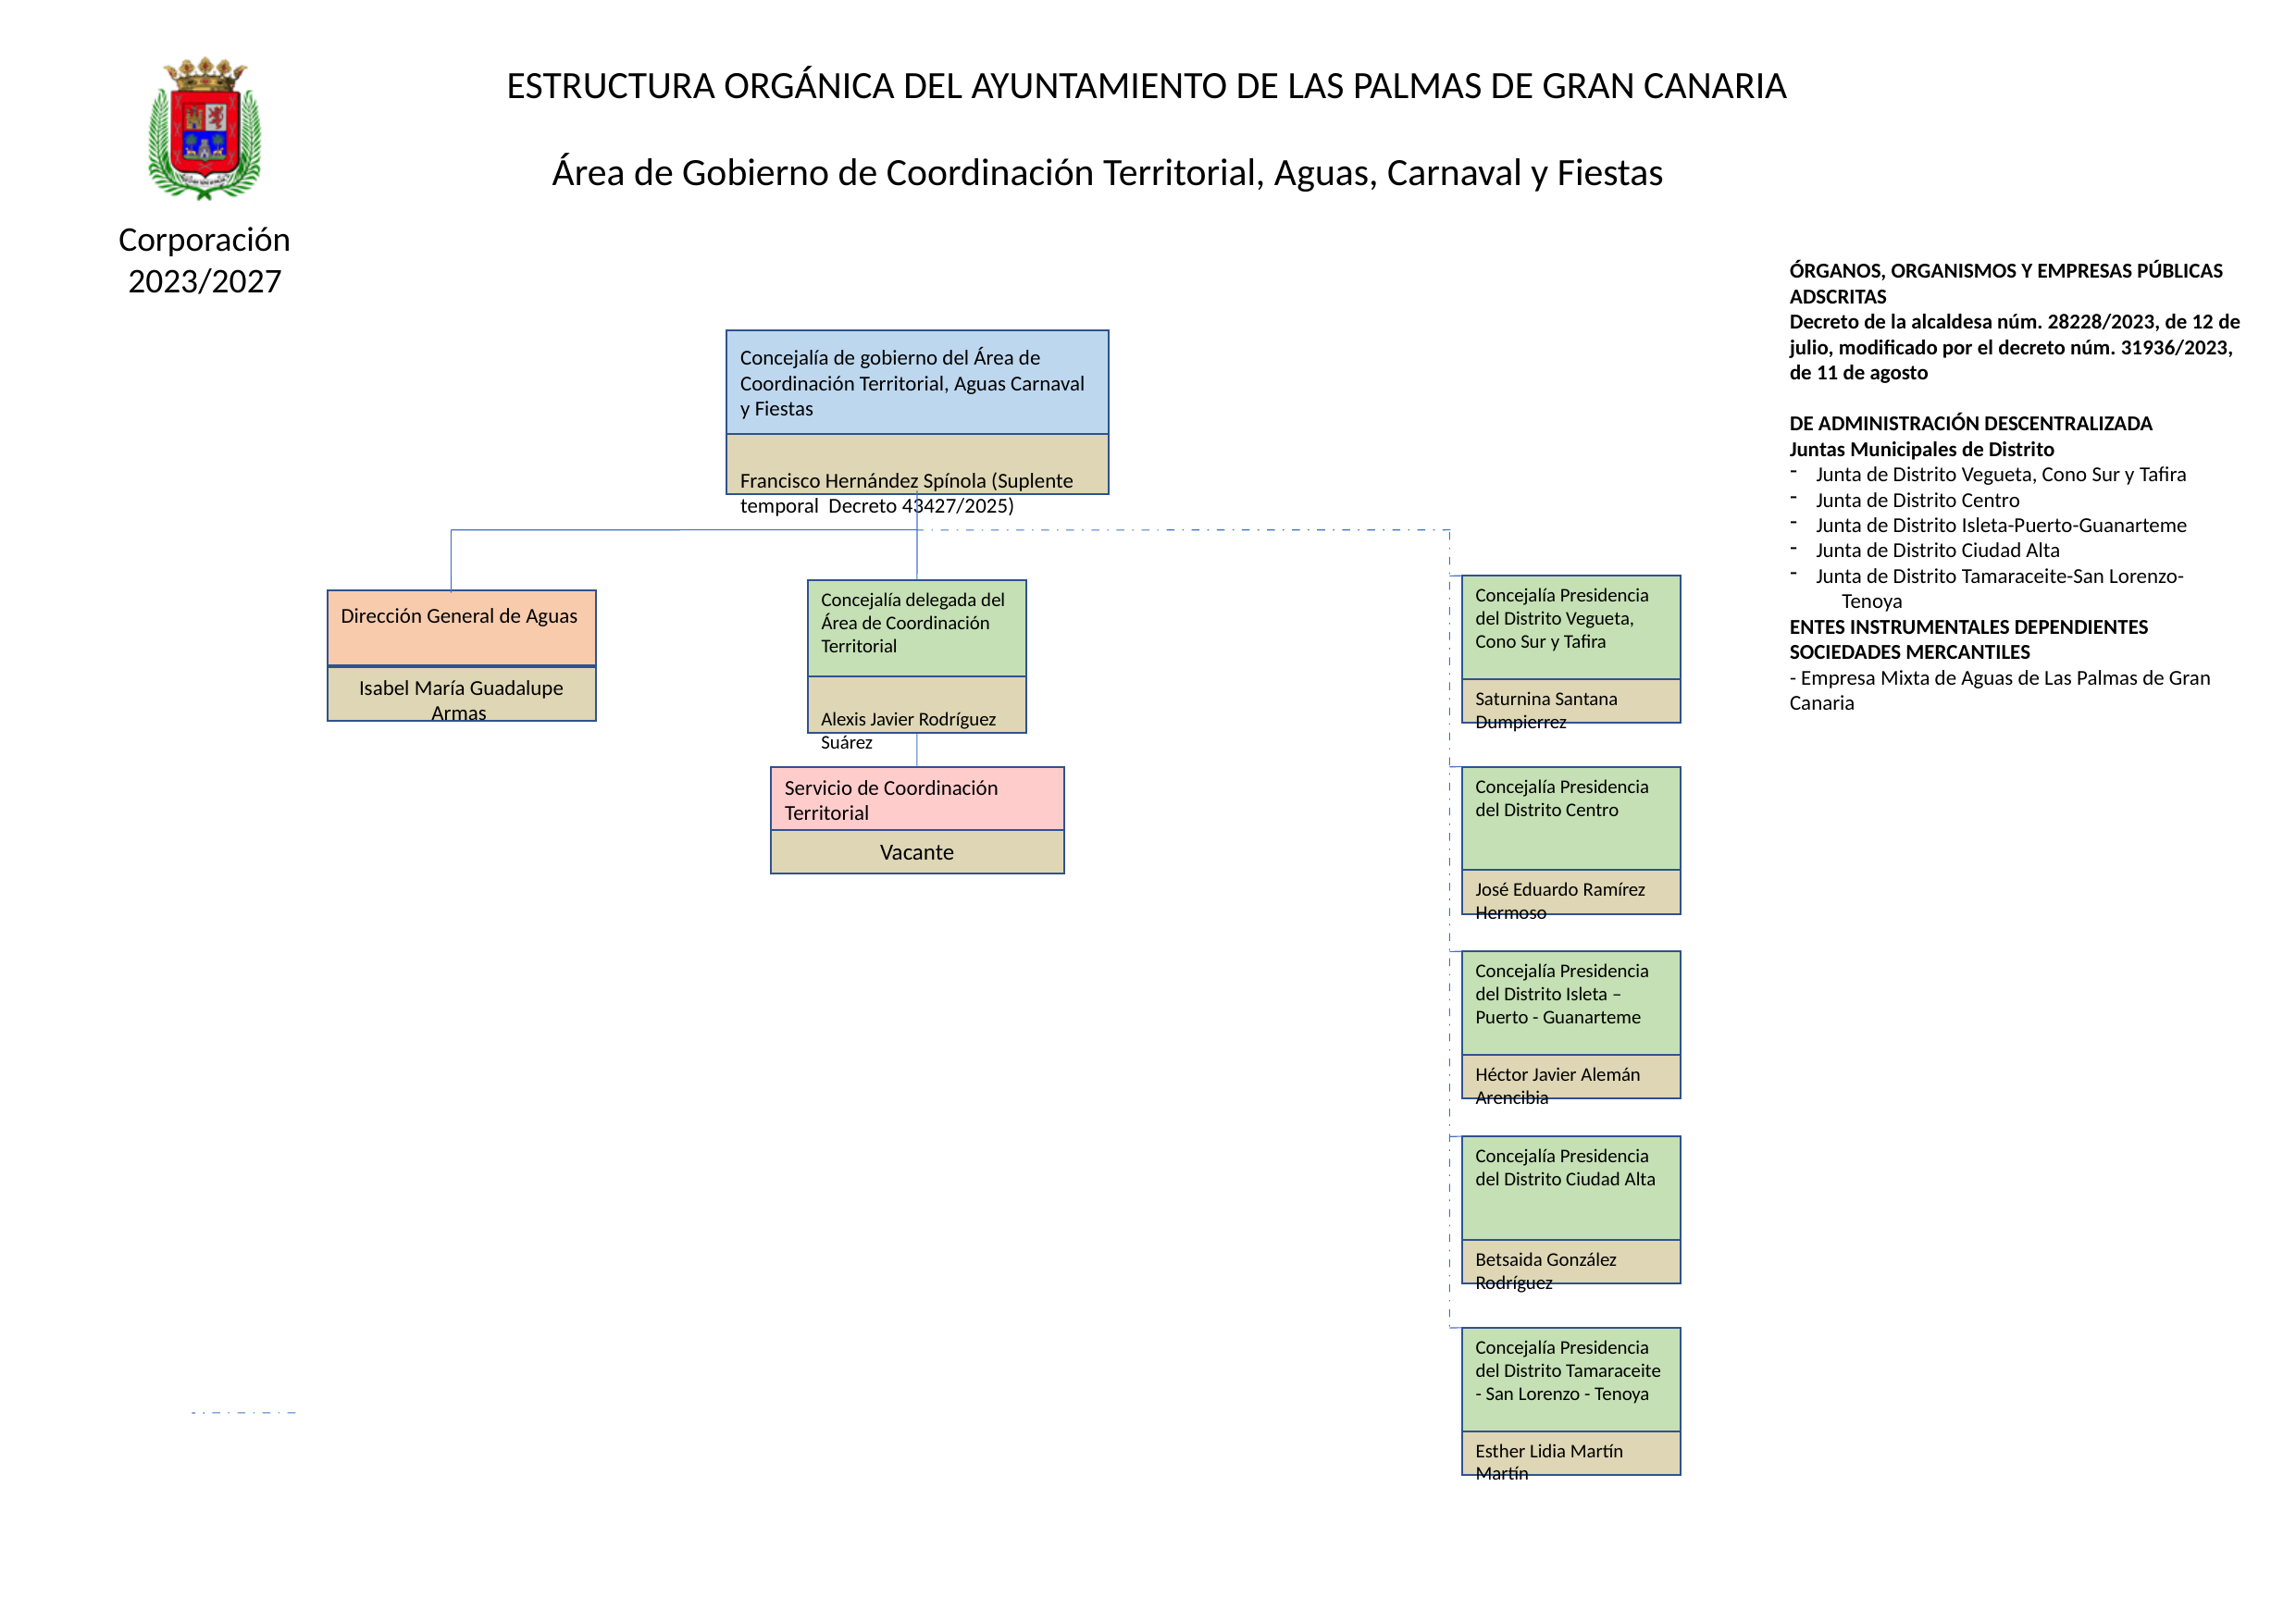

ESTRUCTURA ORGÁNICA DEL AYUNTAMIENTO DE LAS PALMAS DE GRAN CANARIA
Área de Gobierno de Coordinación Territorial, Aguas, Carnaval y Fiestas
Corporación
2023/2027
ÓRGANOS, ORGANISMOS Y EMPRESAS PÚBLICAS ADSCRITAS
Decreto de la alcaldesa núm. 28228/2023, de 12 de julio, modificado por el decreto núm. 31936/2023, de 11 de agosto
DE ADMINISTRACIÓN DESCENTRALIZADA
Juntas Municipales de Distrito
Junta de Distrito Vegueta, Cono Sur y Tafira
Junta de Distrito Centro
Junta de Distrito Isleta-Puerto-Guanarteme
Junta de Distrito Ciudad Alta
Junta de Distrito Tamaraceite-San Lorenzo-Tenoya
ENTES INSTRUMENTALES DEPENDIENTES
SOCIEDADES MERCANTILES
- Empresa Mixta de Aguas de Las Palmas de Gran Canaria
Concejalía de gobierno del Área de Coordinación Territorial, Aguas Carnaval y Fiestas
Francisco Hernández Spínola (Suplente temporal Decreto 43427/2025)
Concejalía de gobierno del Área de Urbanismo, Edificación y Sostenibilidad Ambiental
Javier Erasmo Doreste Zamora
Concejalía Presidencia del Distrito Vegueta, Cono Sur y Tafira
Saturnina Santana Dumpierrez
Concejalía delegada del Área de Coordinación Territorial
Alexis Javier Rodríguez Suárez
Dirección General de Aguas
Isabel María Guadalupe Armas
Servicio de Coordinación Territorial
Vacante
Concejalía Presidencia del Distrito Centro
José Eduardo Ramírez Hermoso
Concejalía Presidencia del Distrito Isleta – Puerto - Guanarteme
Héctor Javier Alemán Arencibia
Concejalía Presidencia del Distrito Ciudad Alta
Betsaida González Rodríguez
Concejalía Presidencia del Distrito Tamaraceite - San Lorenzo - Tenoya
Esther Lidia Martín Martín